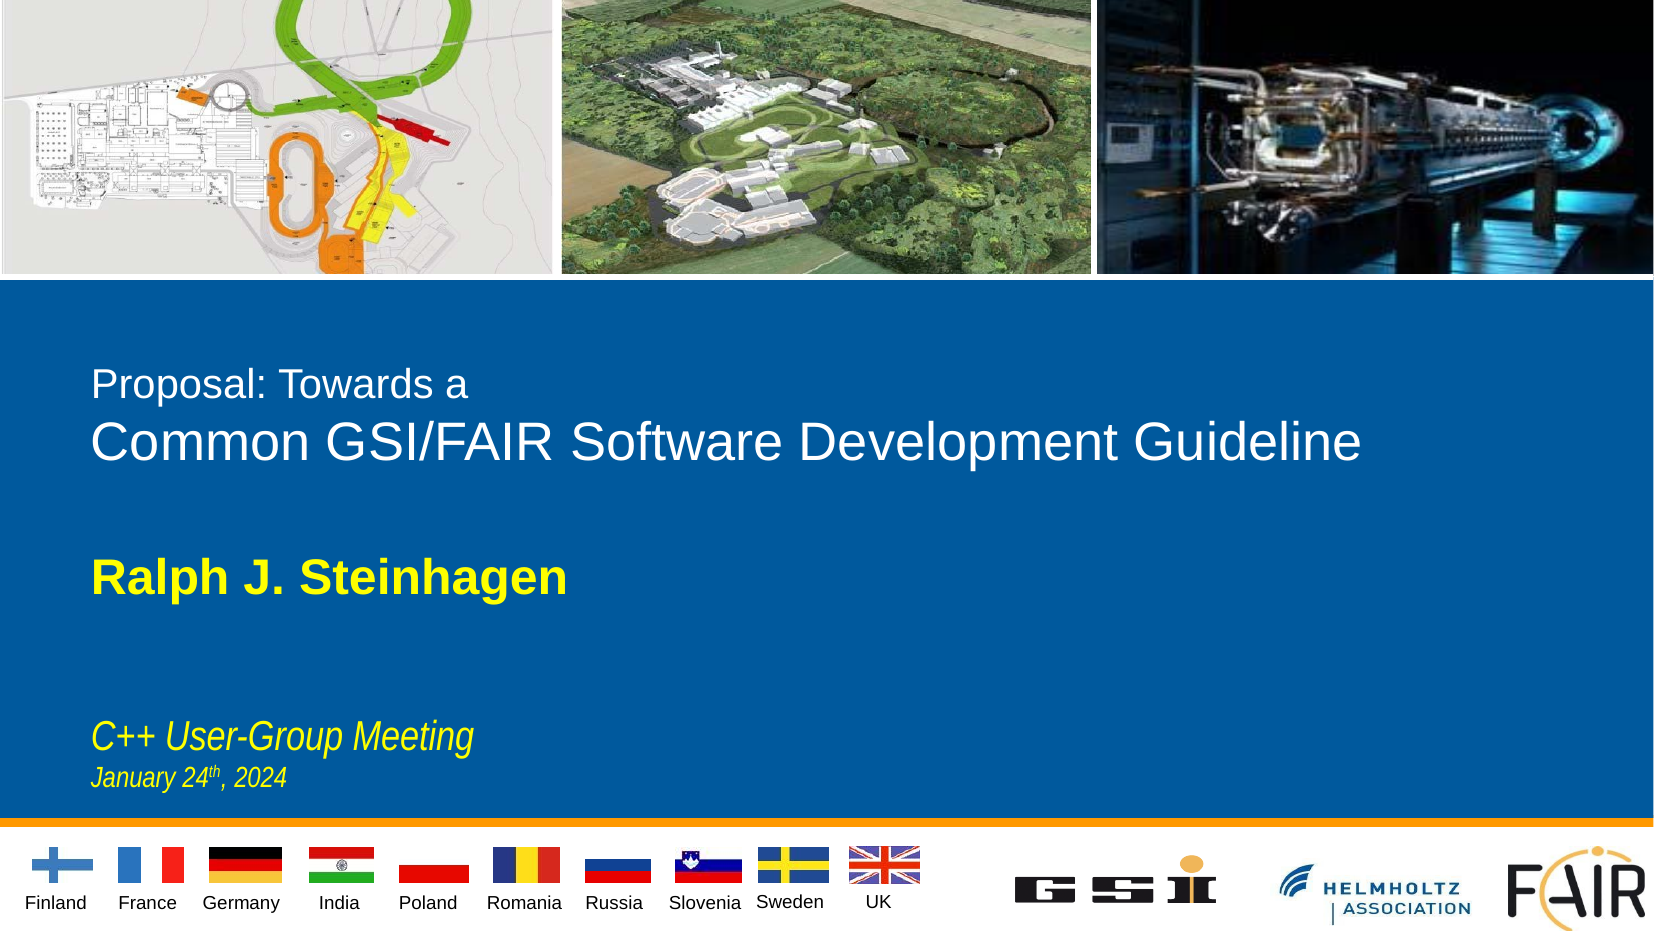

Proposal: Towards a
Common GSI/FAIR Software Development Guideline
Ralph J. Steinhagen
C++ User-Group Meeting
January 24th, 2024
UK
Sweden
Slovenia
Finland
Russia
France
Germany
India
Poland
Romania